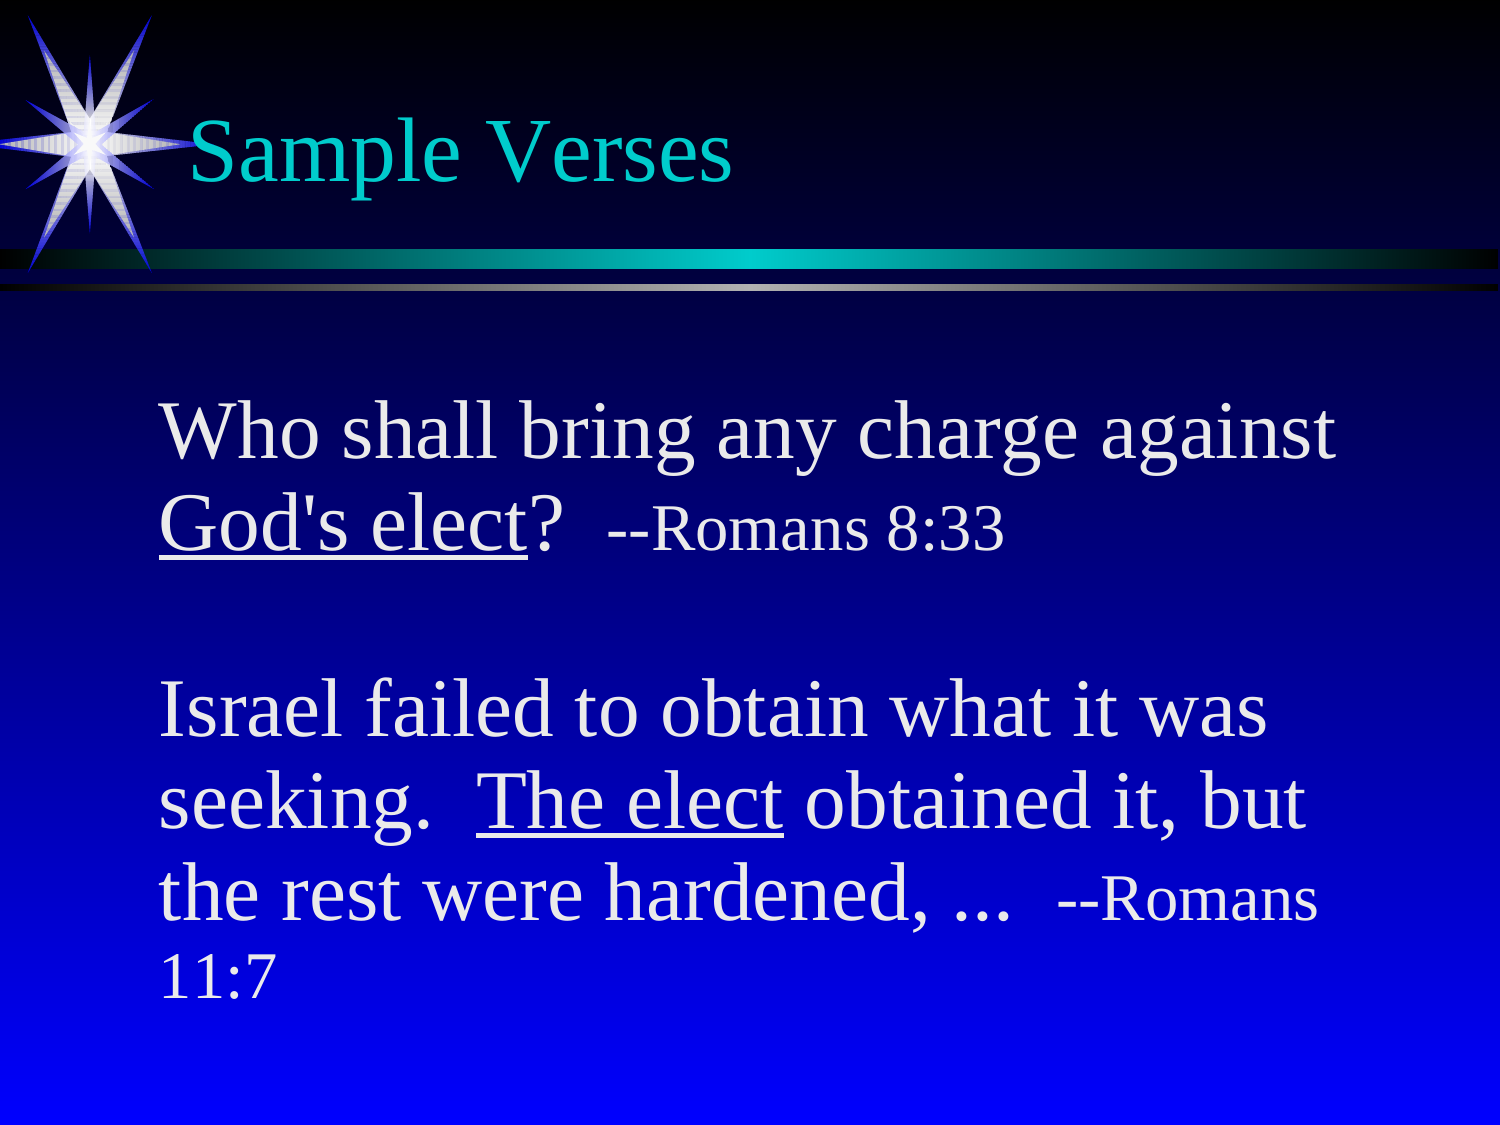

# Sample Verses
Who shall bring any charge against God's elect? --Romans 8:33
Israel failed to obtain what it was seeking. The elect obtained it, but the rest were hardened, ... --Romans 11:7